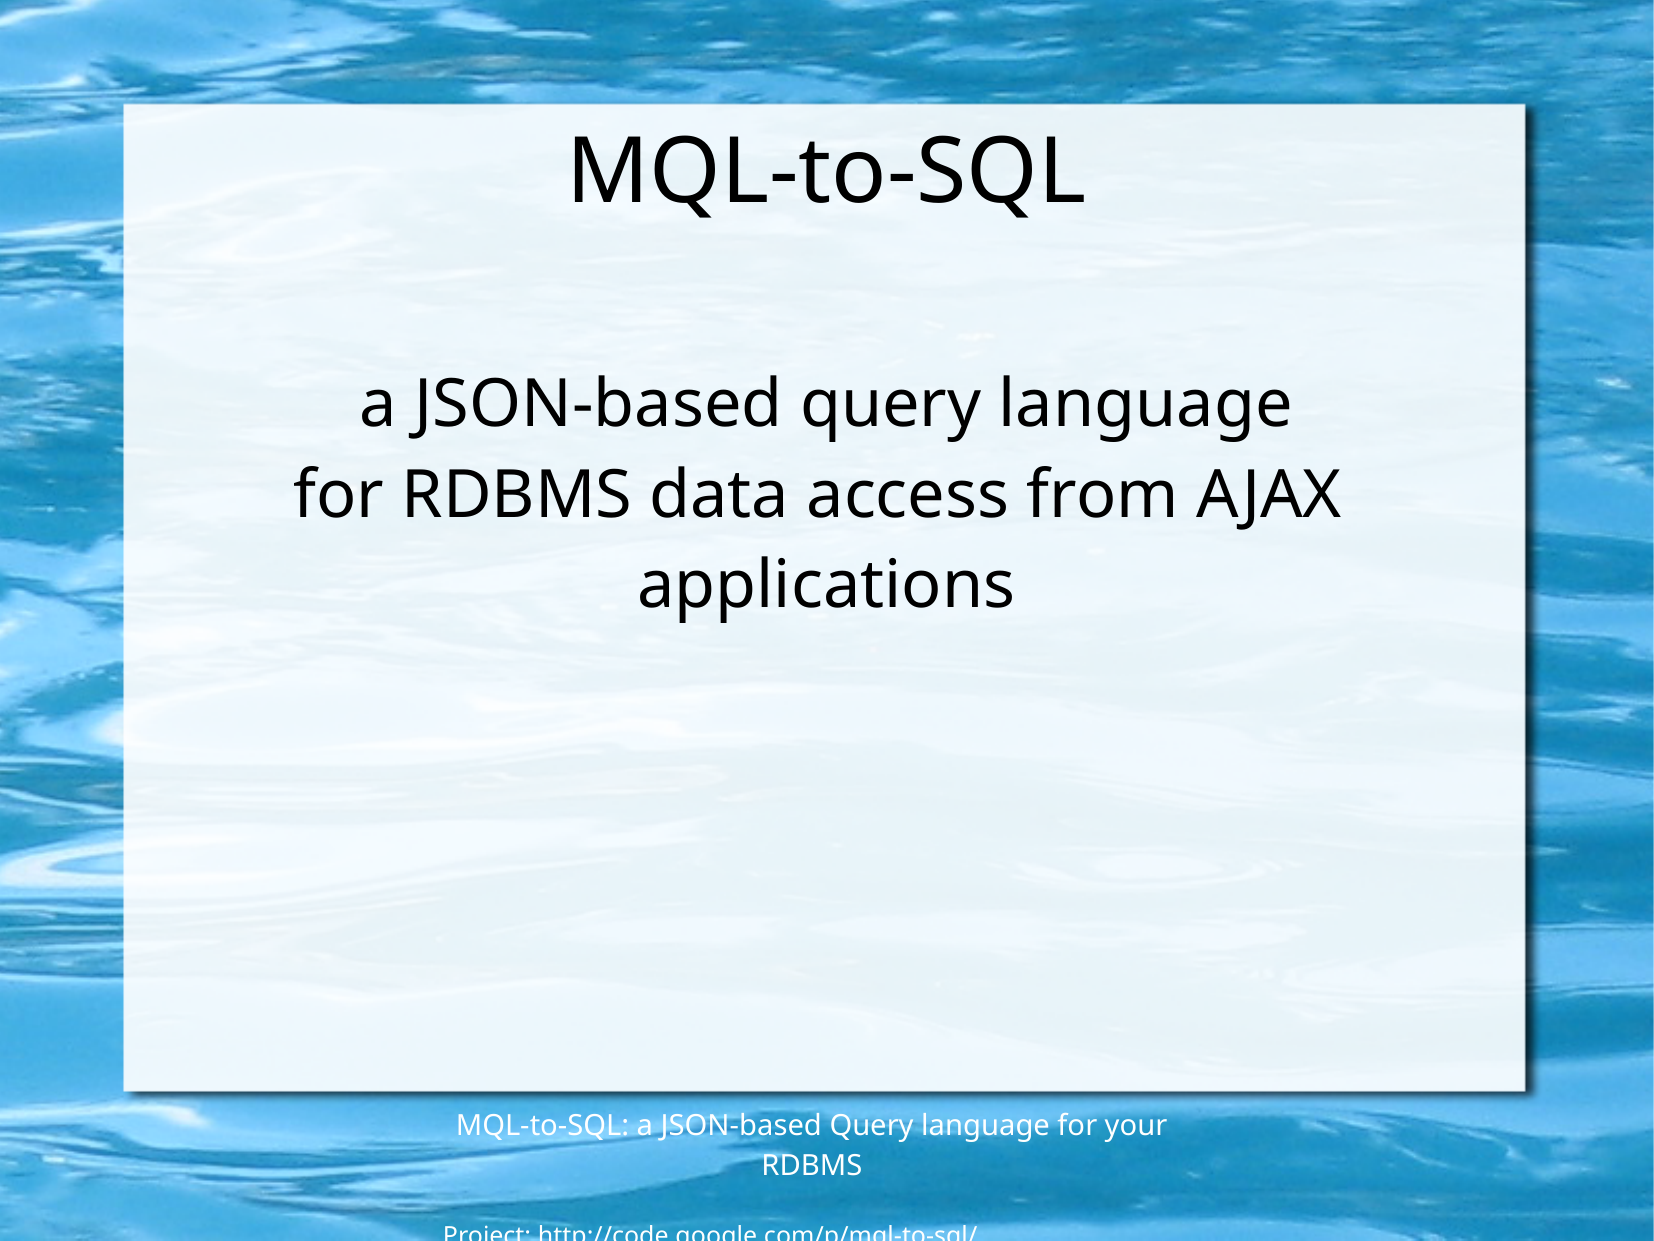

# MQL-to-SQL a JSON-based query language for RDBMS data access from AJAX applications